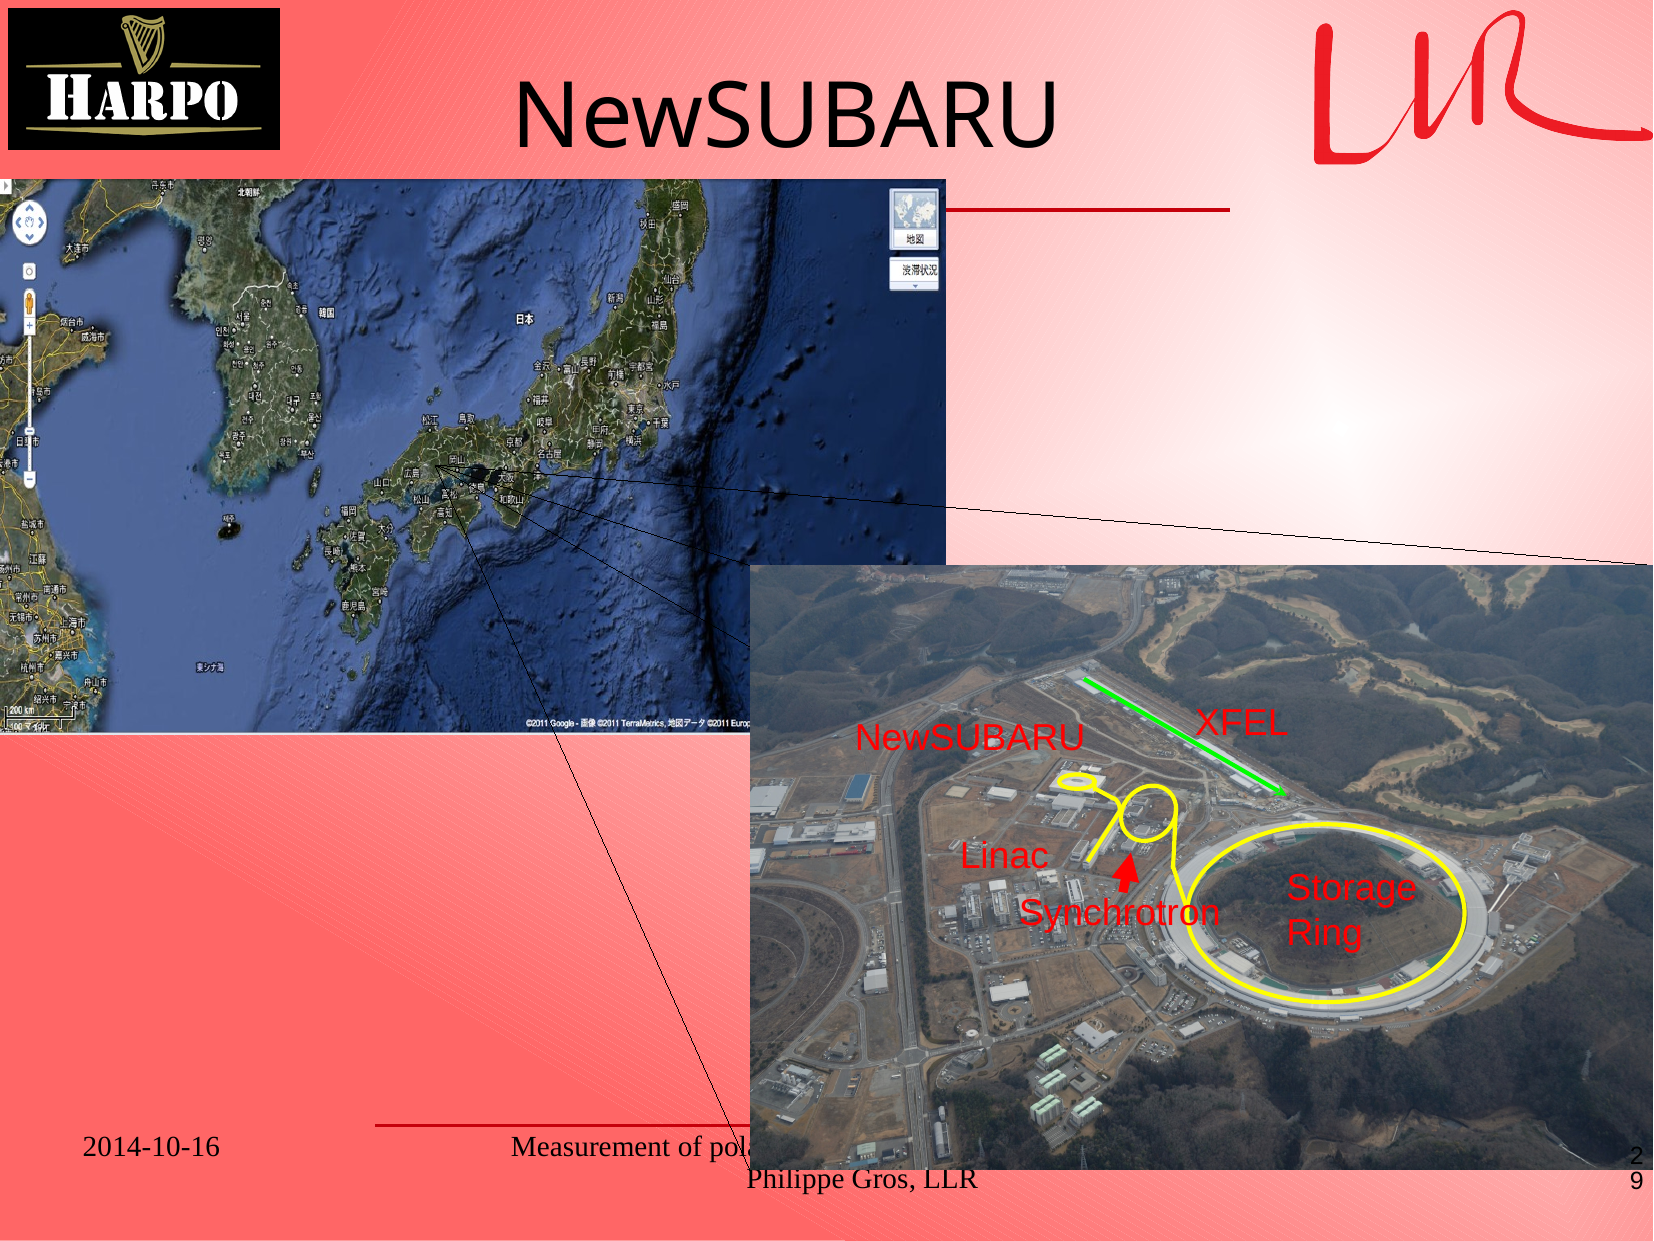

# NewSUBARU
XFEL
NewSUBARU
Linac
Storage Ring
Synchrotron
2014-10-16
29